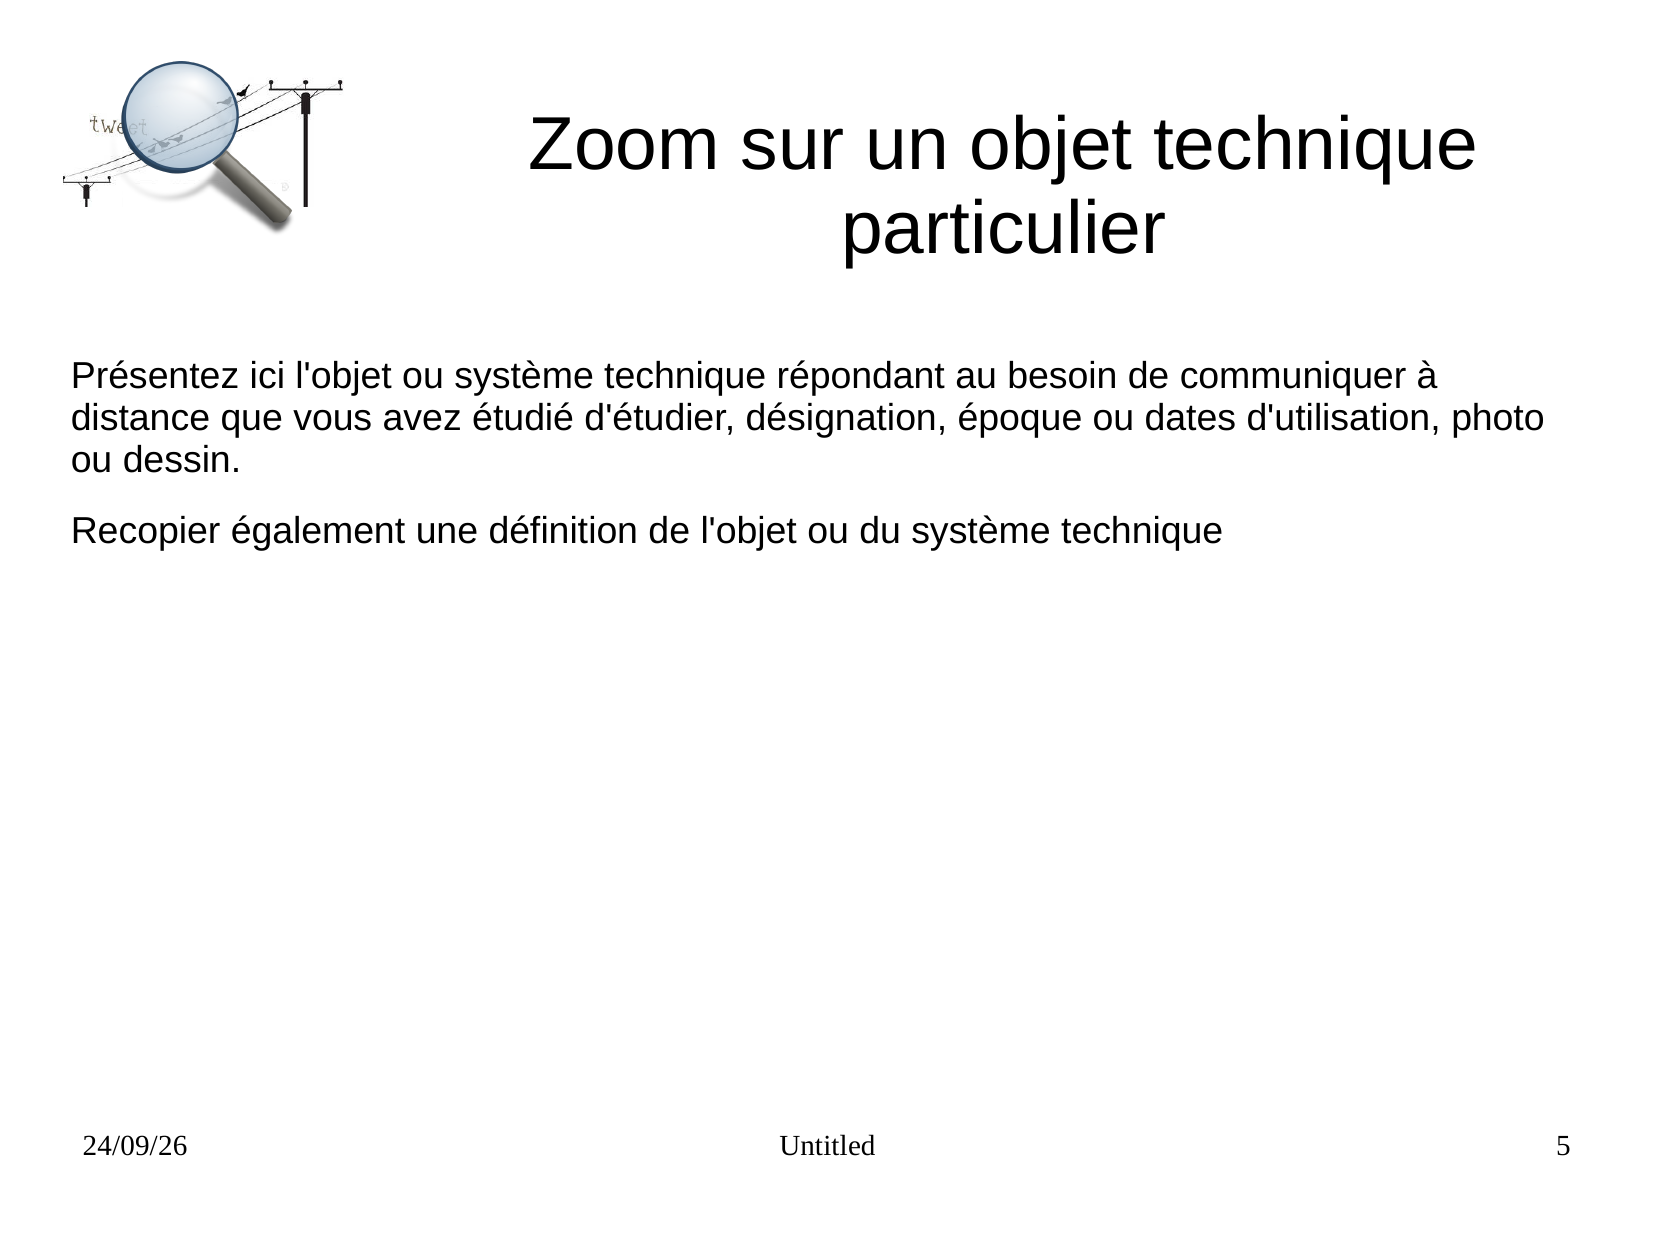

# Zoom sur un objet technique particulier
Présentez ici l'objet ou système technique répondant au besoin de communiquer à distance que vous avez étudié d'étudier, désignation, époque ou dates d'utilisation, photo ou dessin.
Recopier également une définition de l'objet ou du système technique
5